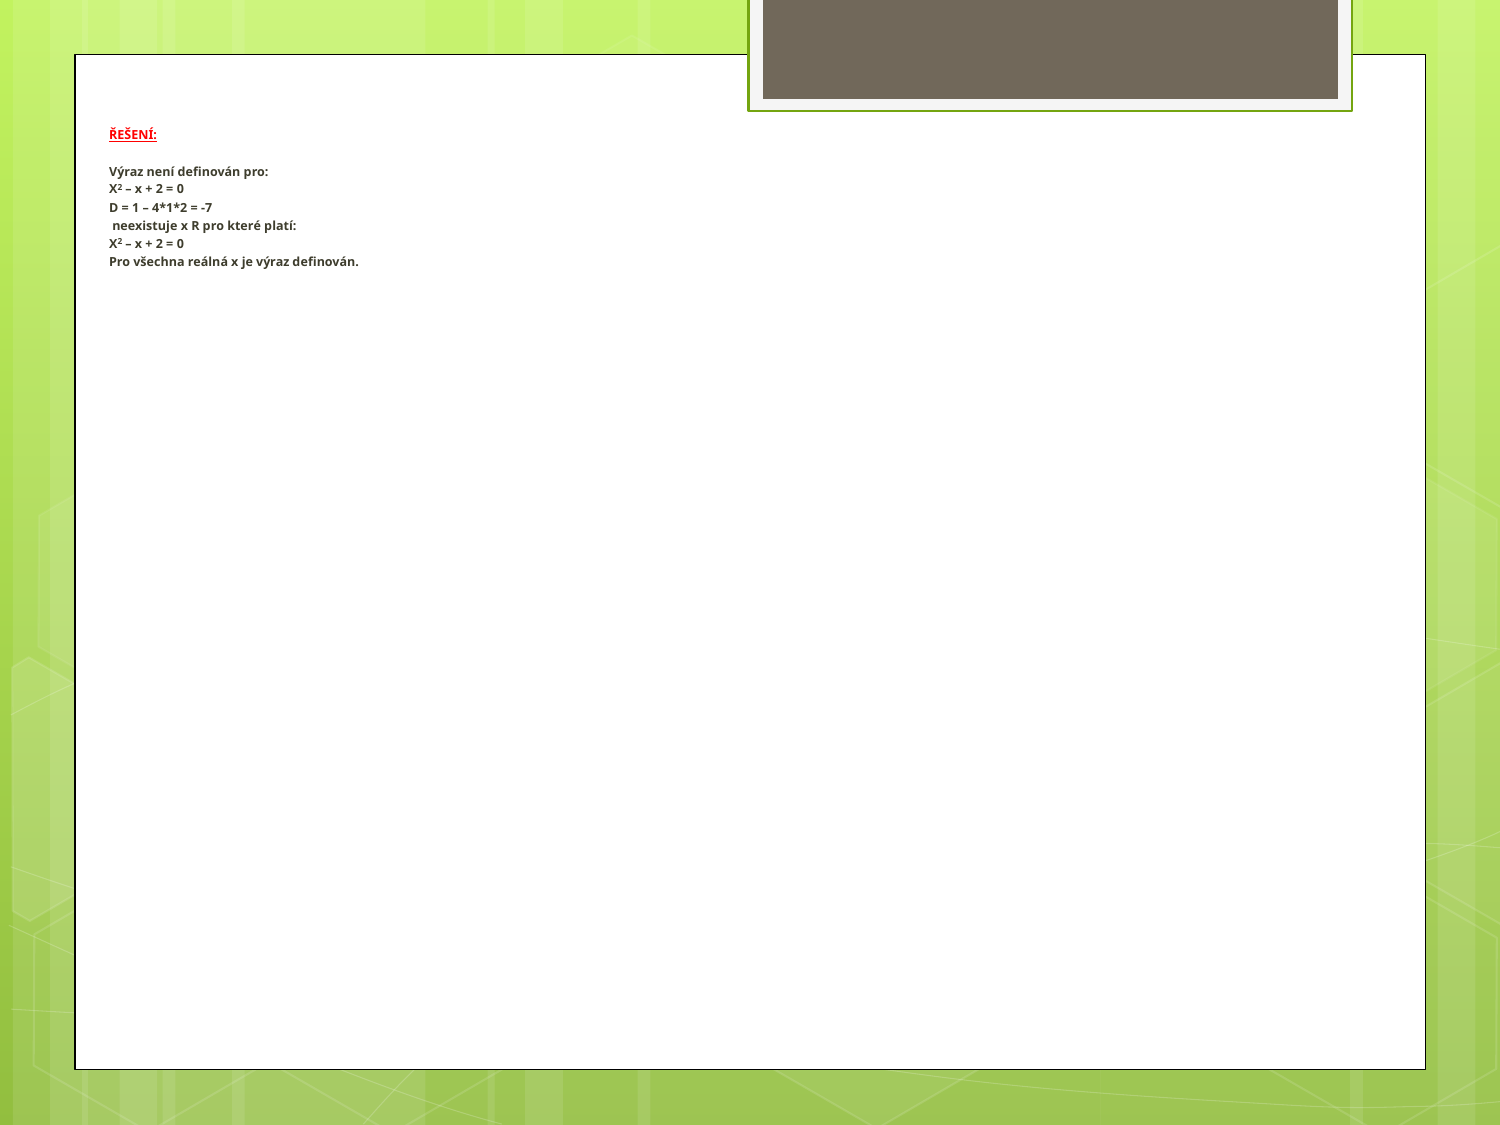

# ŘEŠENÍ:
Výraz není definován pro:
X2 – x + 2 = 0
D = 1 – 4*1*2 = -7
 neexistuje x R pro které platí:
X2 – x + 2 = 0
Pro všechna reálná x je výraz definován.